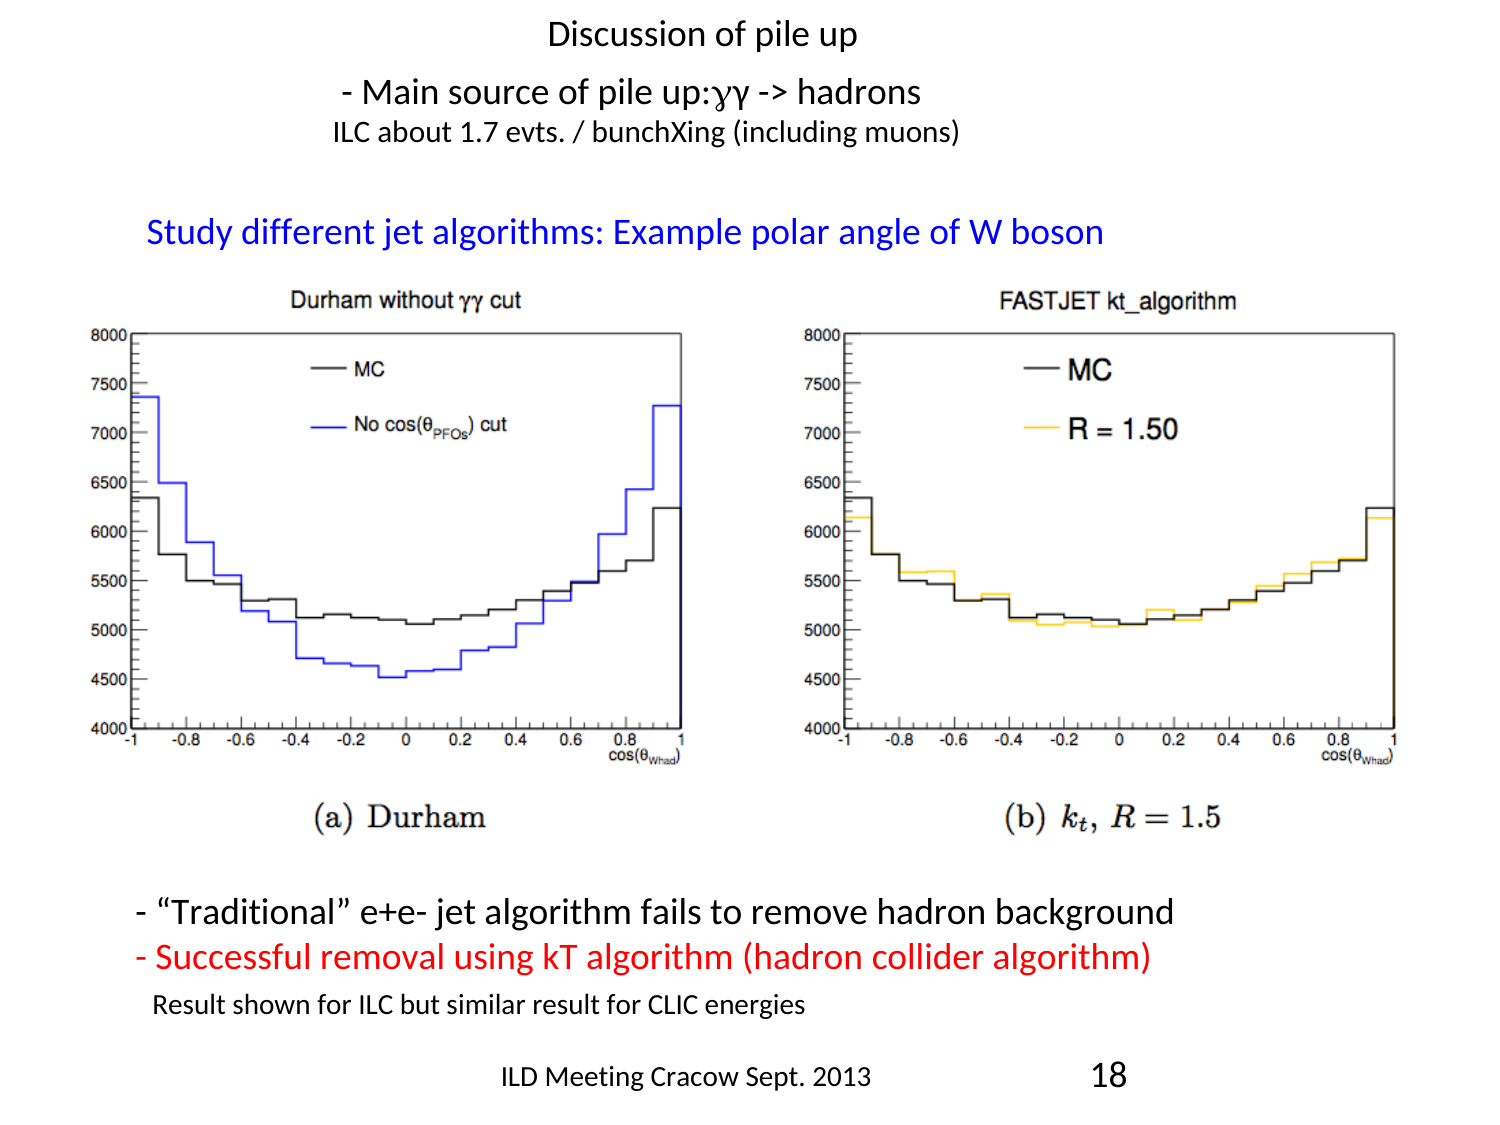

Discussion of pile up
 - Main source of pile up:γγ -> hadrons
ILC about 1.7 evts. / bunchXing (including muons)
Study different jet algorithms: Example polar angle of W boson
- “Traditional” e+e- jet algorithm fails to remove hadron background
- Successful removal using kT algorithm (hadron collider algorithm)
 Result shown for ILC but similar result for CLIC energies
Snowmass Pre-Meeting Seattle April 2013
18